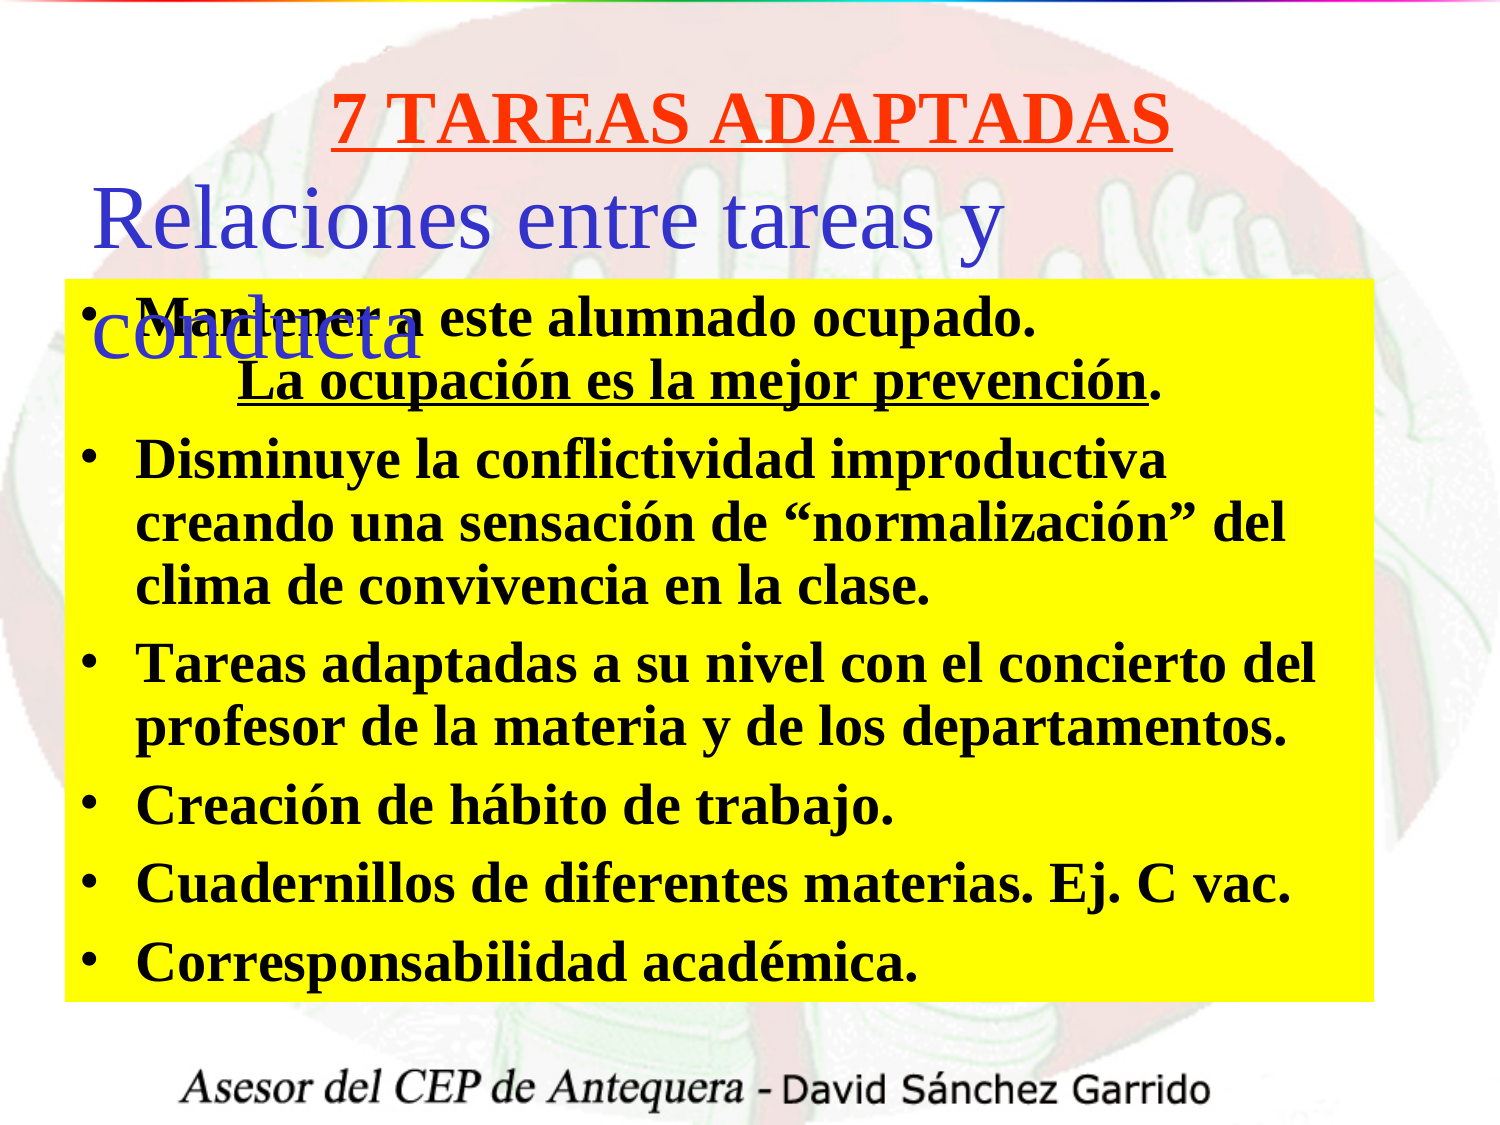

7 TAREAS ADAPTADAS
Relaciones entre tareas y conducta
Mantener a este alumnado ocupado. La ocupación es la mejor prevención.
Disminuye la conflictividad improductiva creando una sensación de “normalización” del clima de convivencia en la clase.
Tareas adaptadas a su nivel con el concierto del profesor de la materia y de los departamentos.
Creación de hábito de trabajo.
Cuadernillos de diferentes materias. Ej. C vac.
Corresponsabilidad académica.